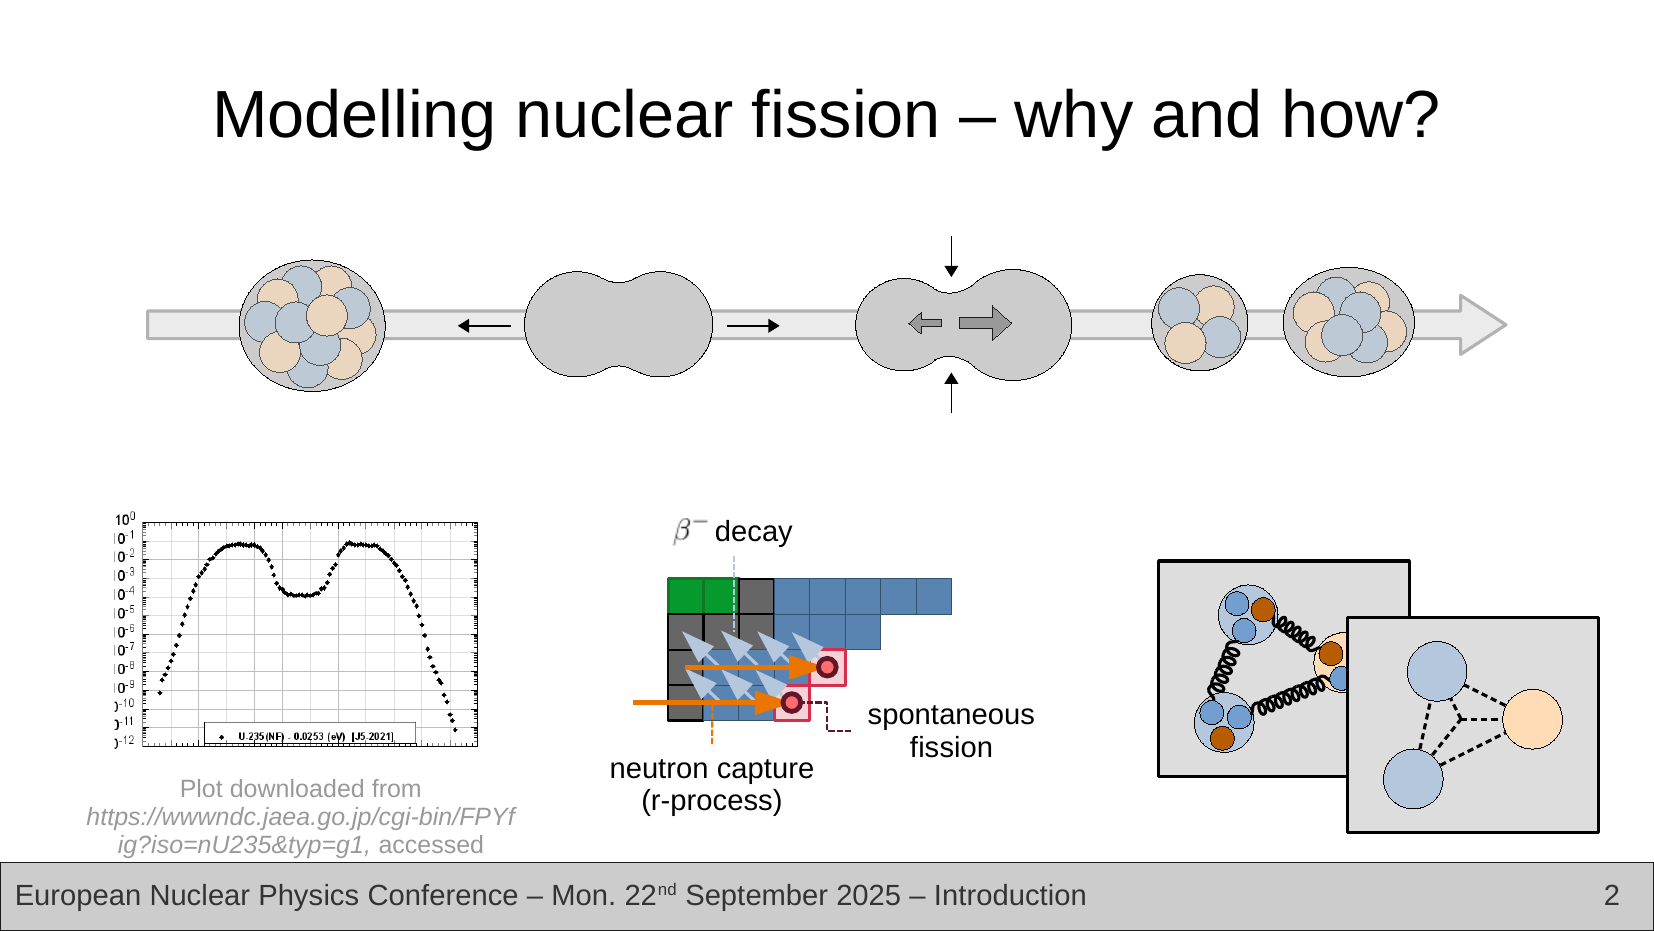

# Modelling nuclear fission – why and how?
decay
spontaneous fission
neutron capture (r-process)
Plot downloaded from https://wwwndc.jaea.go.jp/cgi-bin/FPYfig?iso=nU235&typ=g1, accessed 22/04/2024
European Nuclear Physics Conference – Mon. 22nd September 2025 – Introduction